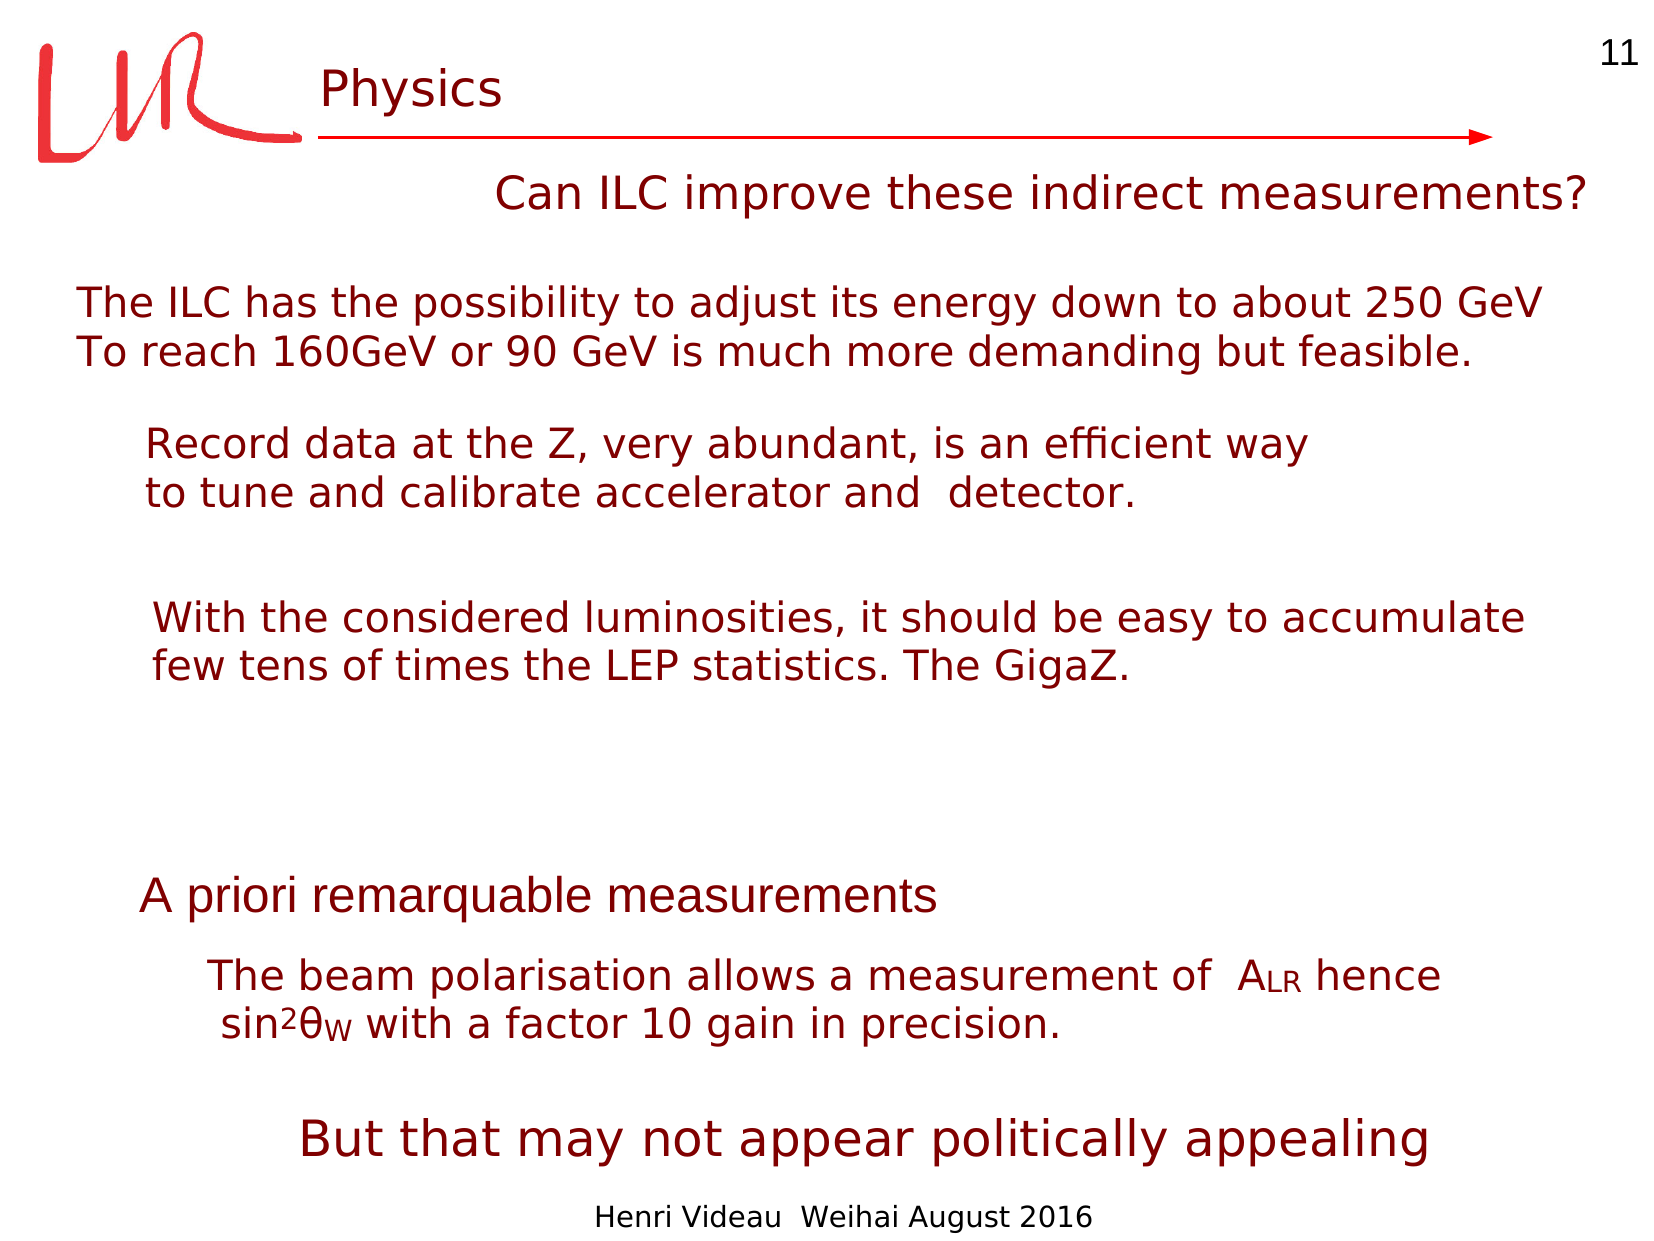

Can ILC improve these indirect measurements?
The ILC has the possibility to adjust its energy down to about 250 GeV
To reach 160GeV or 90 GeV is much more demanding but feasible.
Record data at the Z, very abundant, is an efficient way
to tune and calibrate accelerator and detector.
With the considered luminosities, it should be easy to accumulate
few tens of times the LEP statistics. The GigaZ.
A priori remarquable measurements
The beam polarisation allows a measurement of ALR hence
 sin2θW with a factor 10 gain in precision.
But that may not appear politically appealing